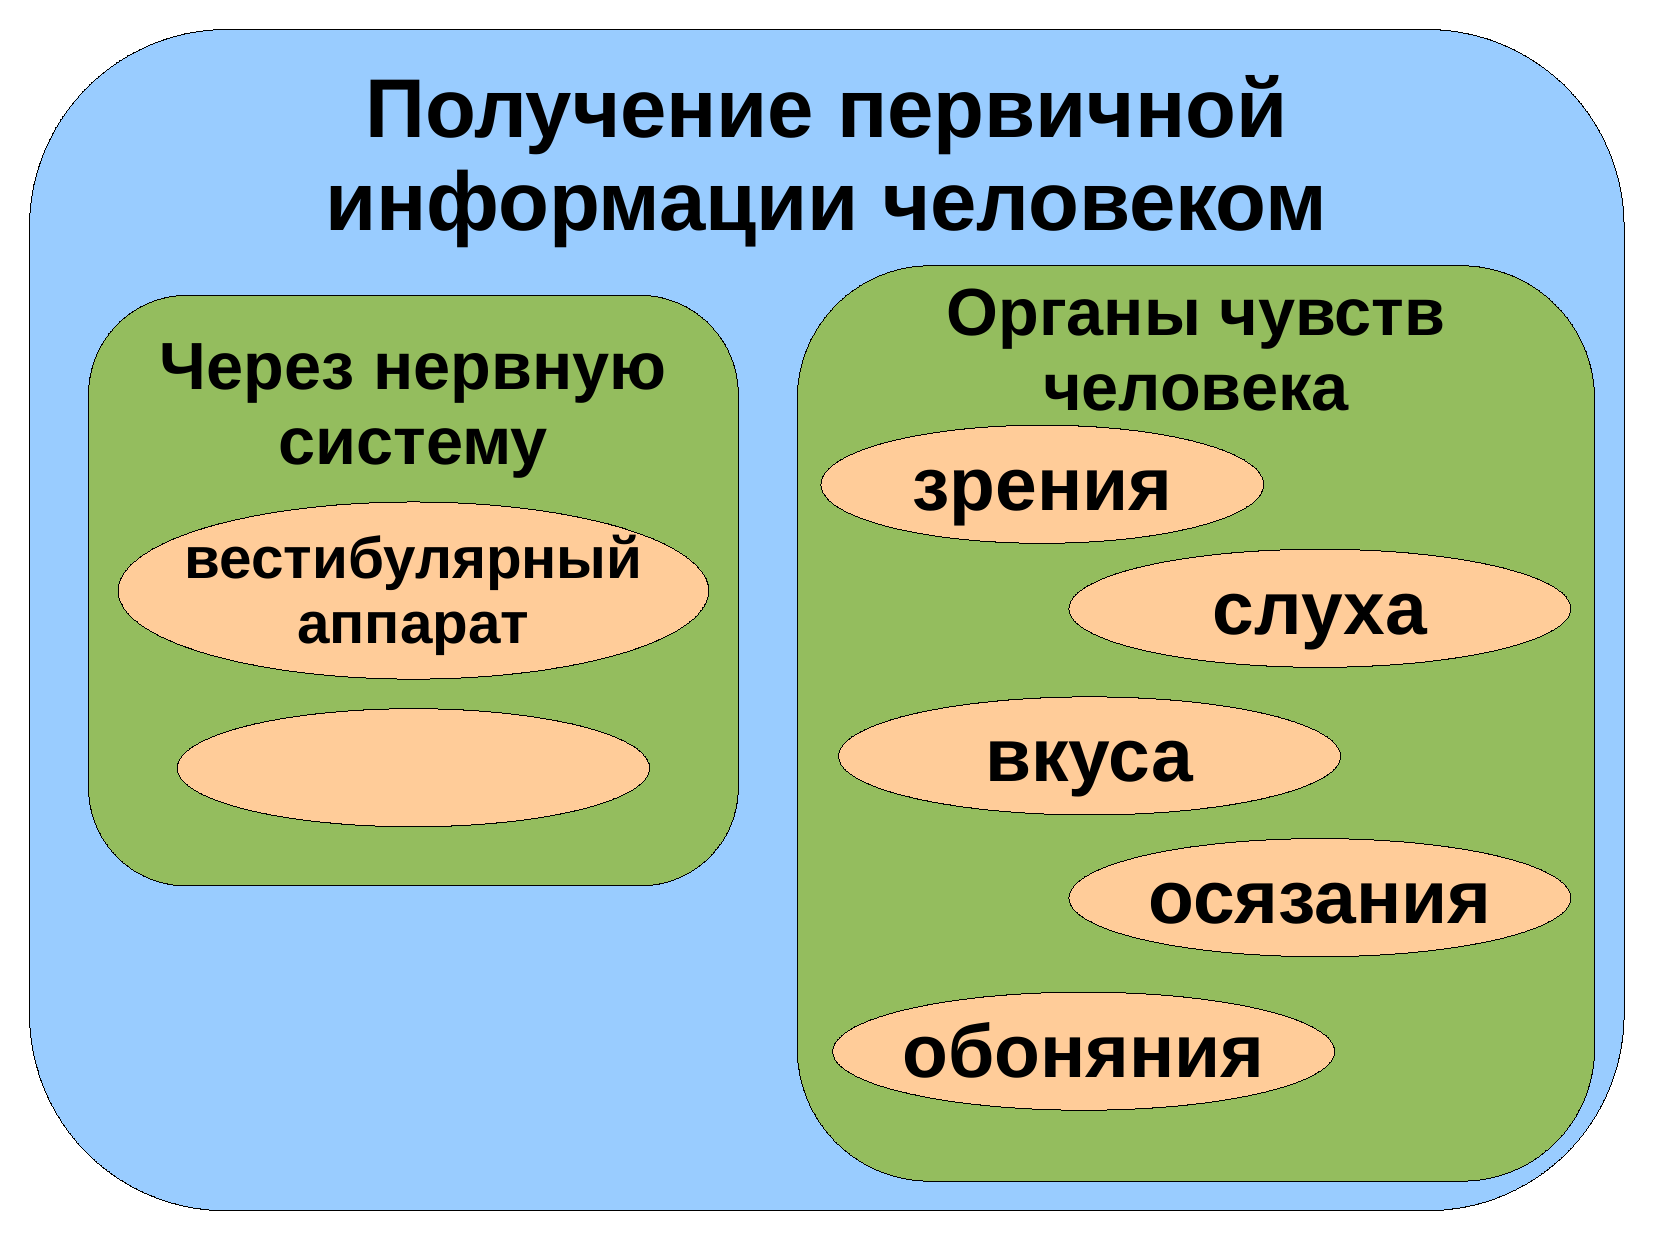

Получение первичной
информации человеком
Органы чувств
человека
Через нервную
систему
зрения
вестибулярный
аппарат
слуха
вкуса
осязания
обоняния